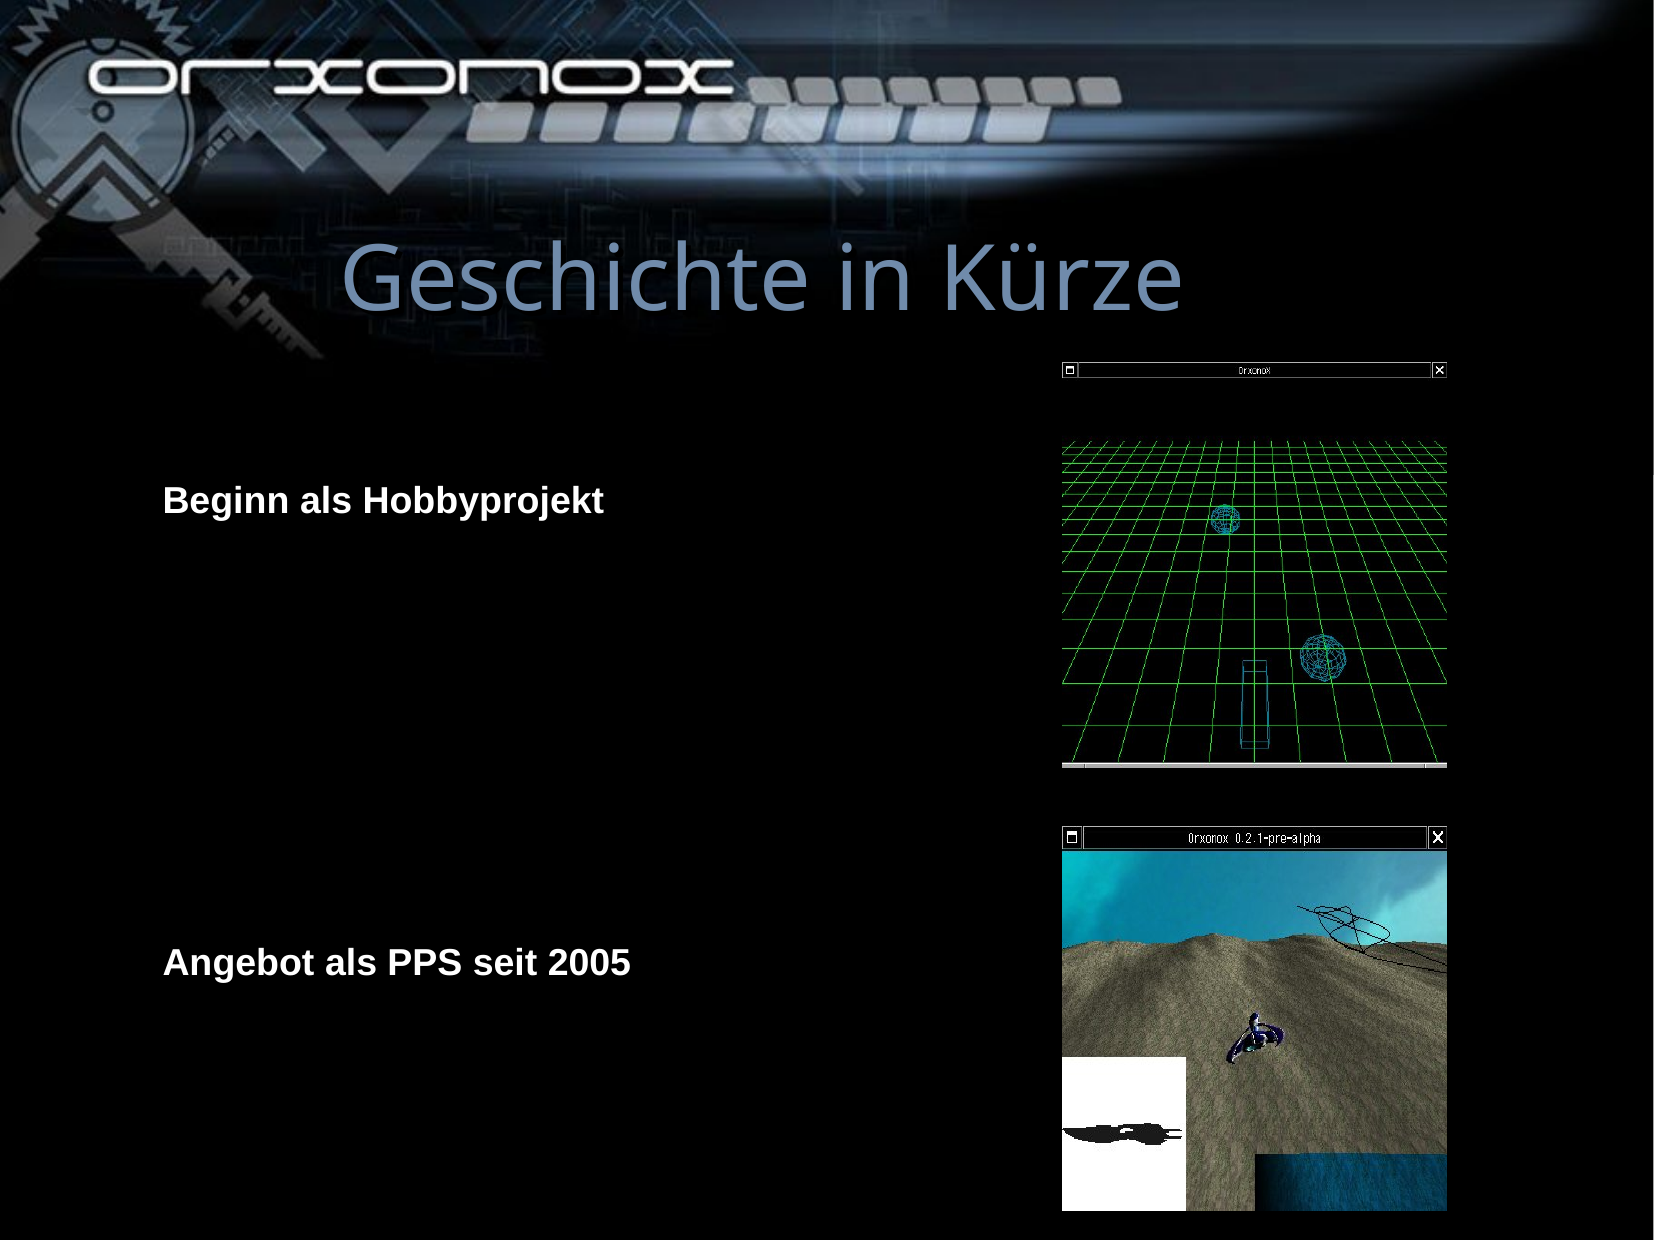

Geschichte in Kürze
Beginn als Hobbyprojekt
Angebot als PPS seit 2005